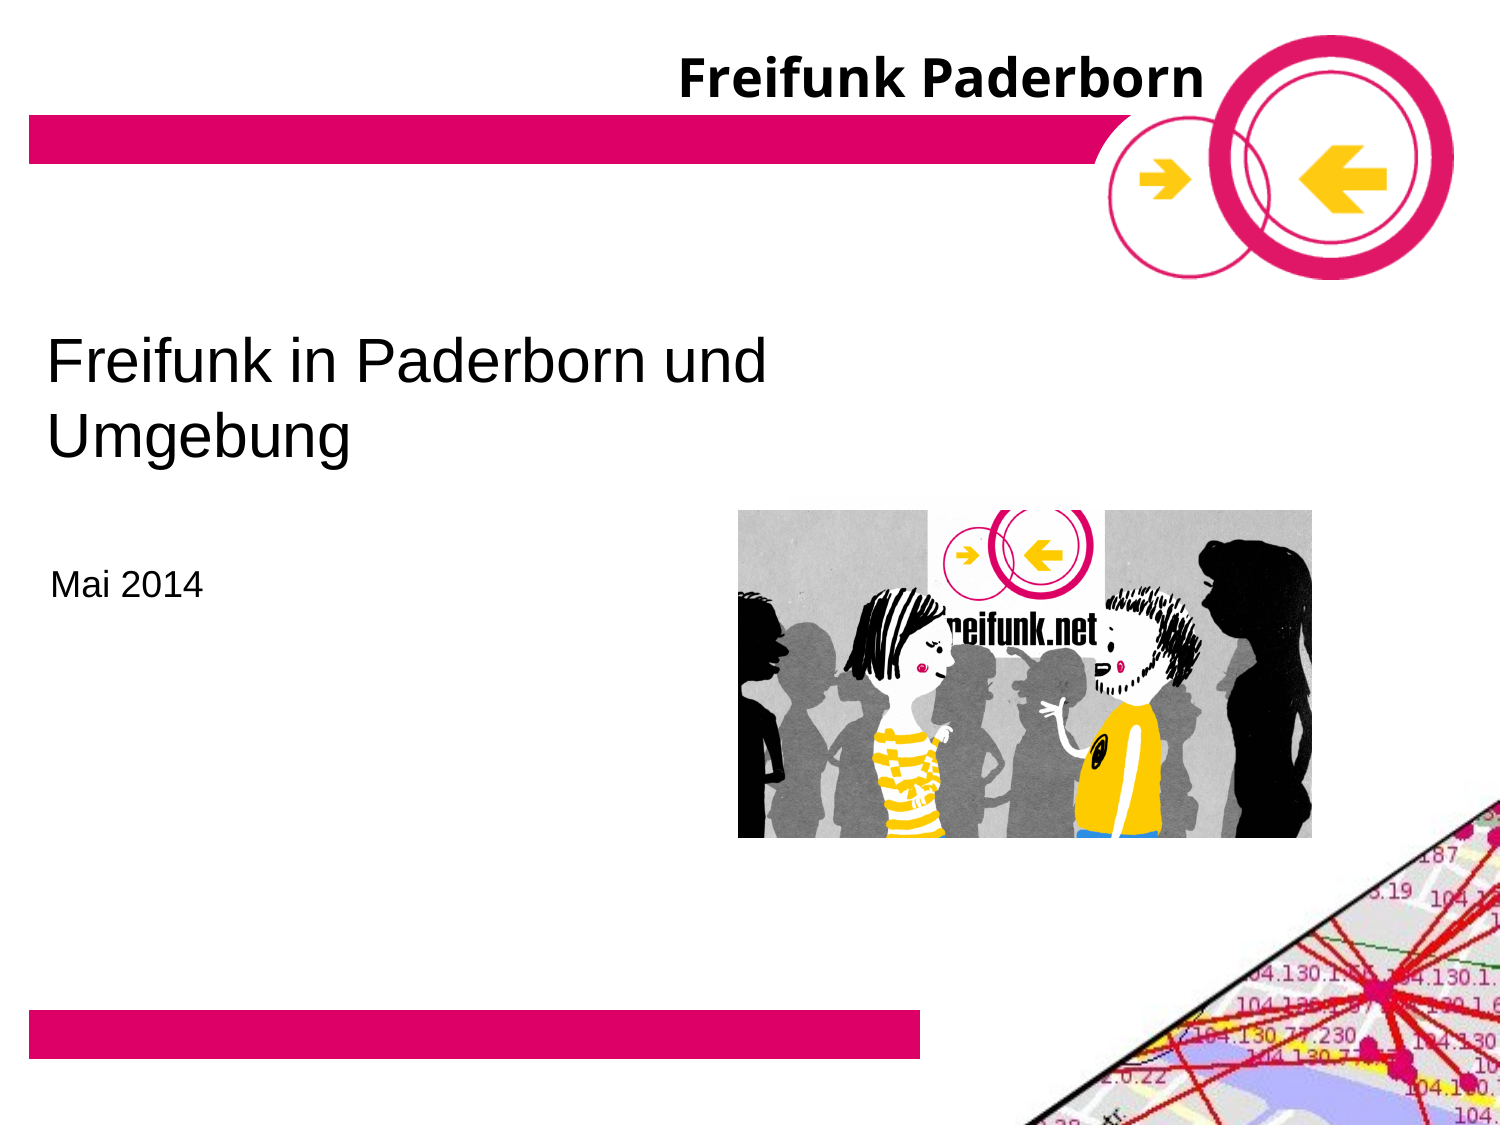

Freifunk in Paderborn und Umgebung
Mai 2014